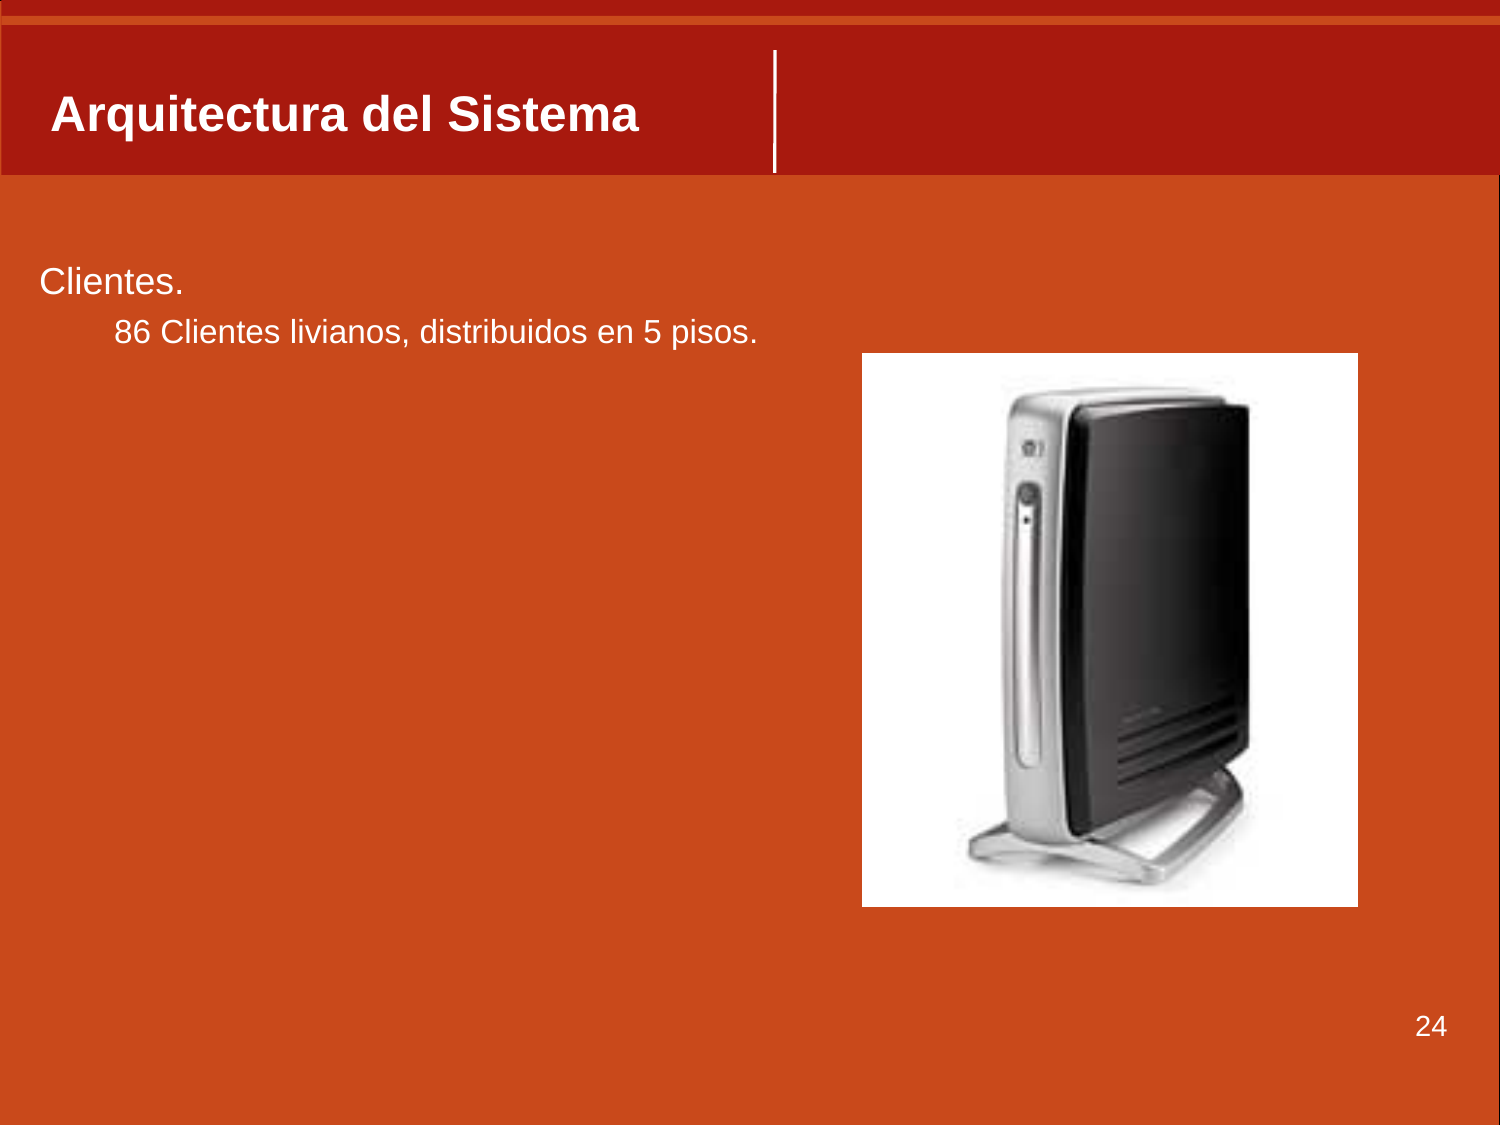

# Arquitectura del Sistema
Clientes.
86 Clientes livianos, distribuidos en 5 pisos.